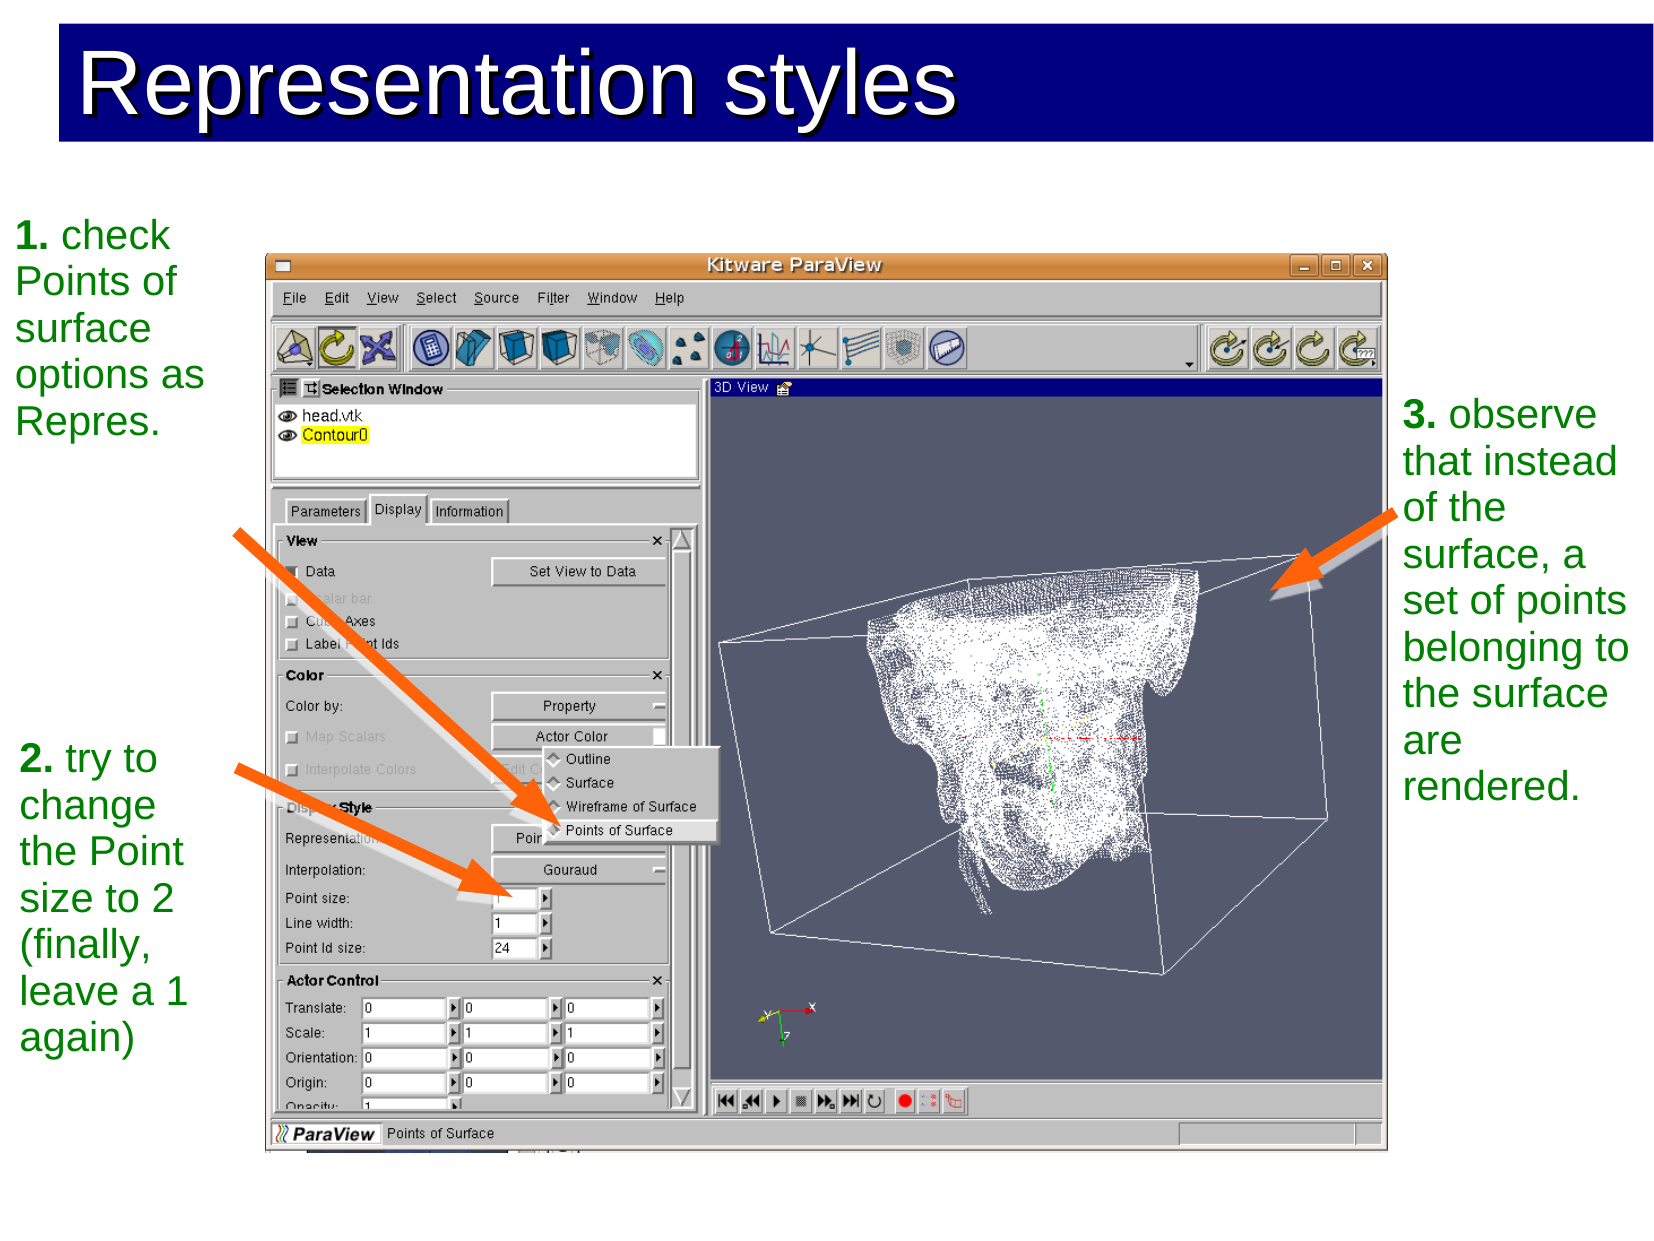

# Representation styles
1. check Points of surface options as Repres.
3. observe that instead of the surface, a set of points belonging to the surface are rendered.
2. try to change the Point size to 2 (finally, leave a 1 again)